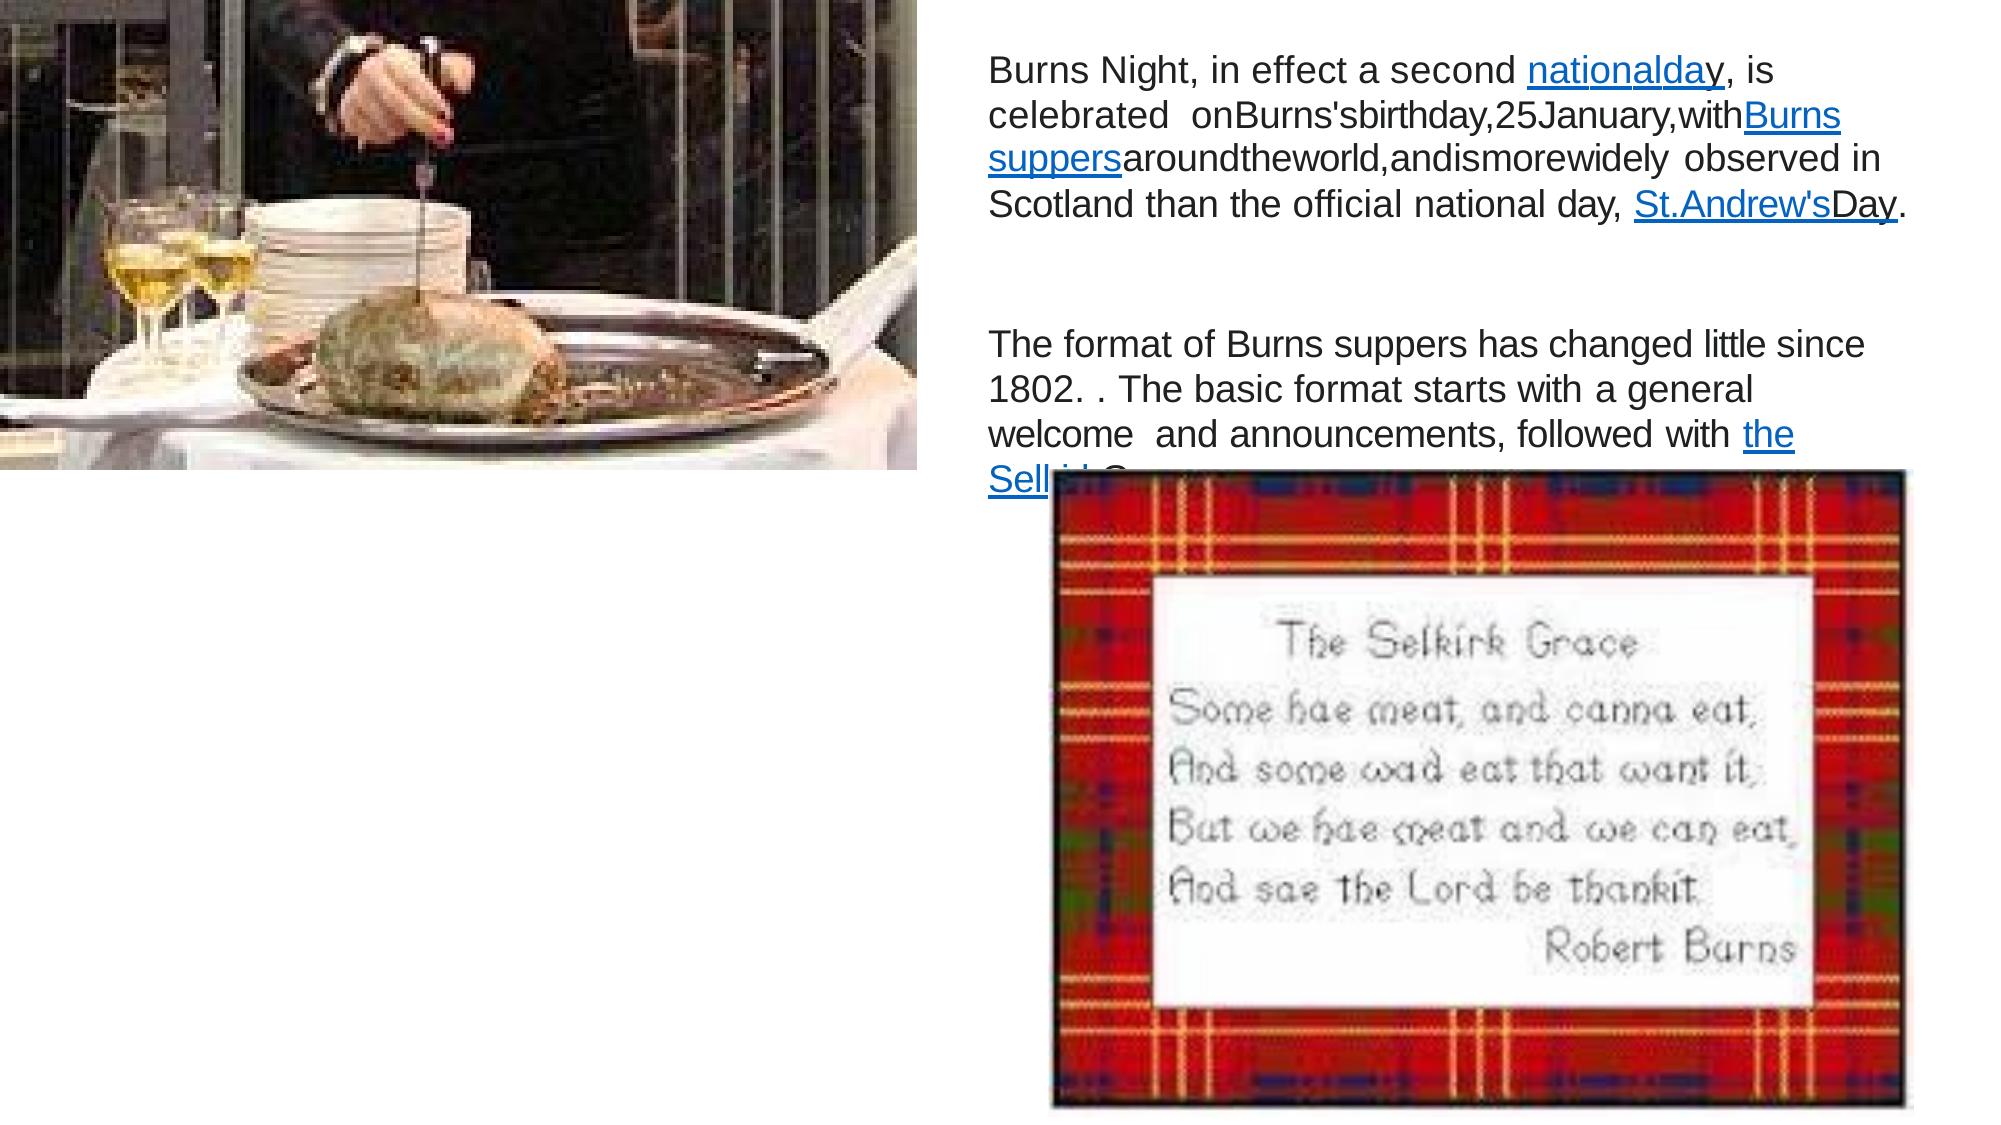

Burns Night, in effect a second nationalday, is celebrated onBurns'sbirthday,25January,withBurns
suppersaroundtheworld,andismorewidely observed in
Scotland than the official national day, St.Andrew'sDay.
The format of Burns suppers has changed little since 1802. . The basic format starts with a general welcome and announcements, followed with theSelkirkGrace.